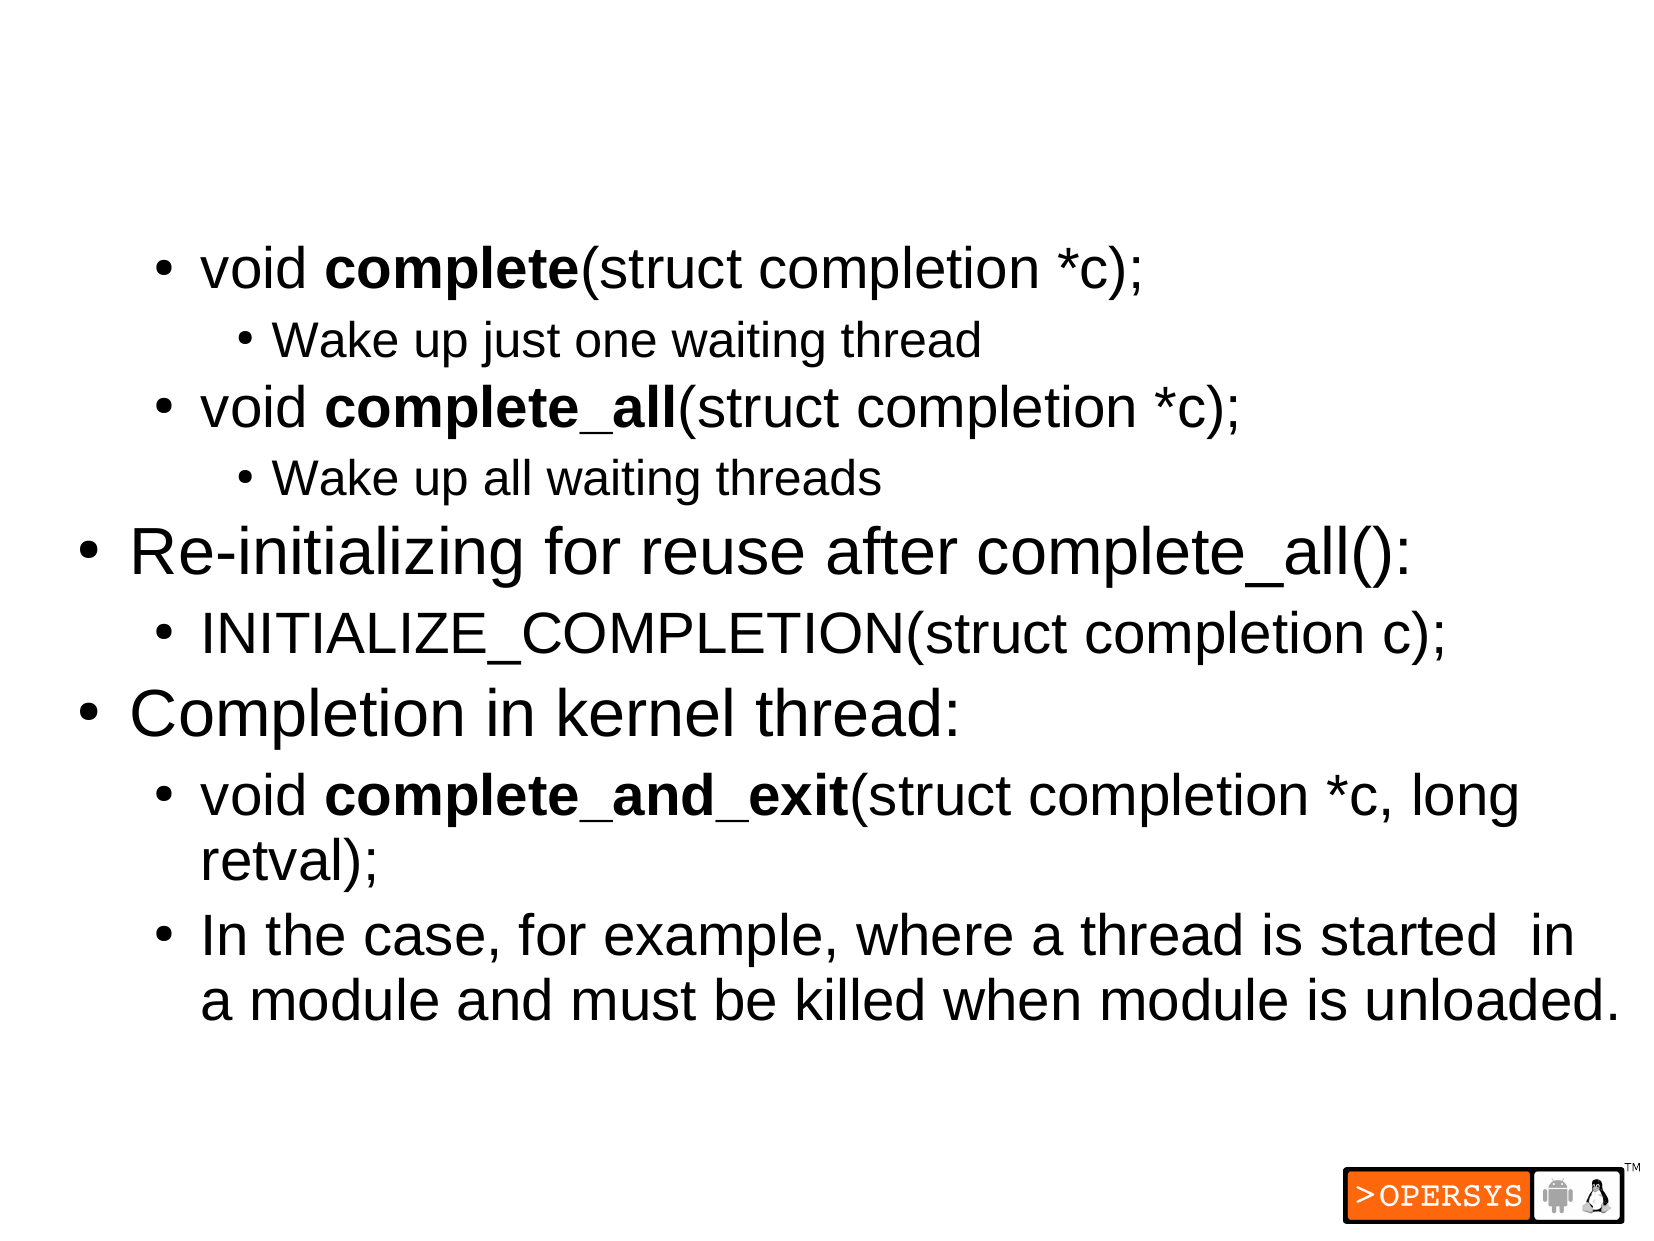

# void complete(struct completion *c);
Wake up just one waiting thread
void complete_all(struct completion *c);
Wake up all waiting threads
Re-initializing for reuse after complete_all():
INITIALIZE_COMPLETION(struct completion c);
Completion in kernel thread:
void complete_and_exit(struct completion *c, long retval);
In the case, for example, where a thread is started in a module and must be killed when module is unloaded.